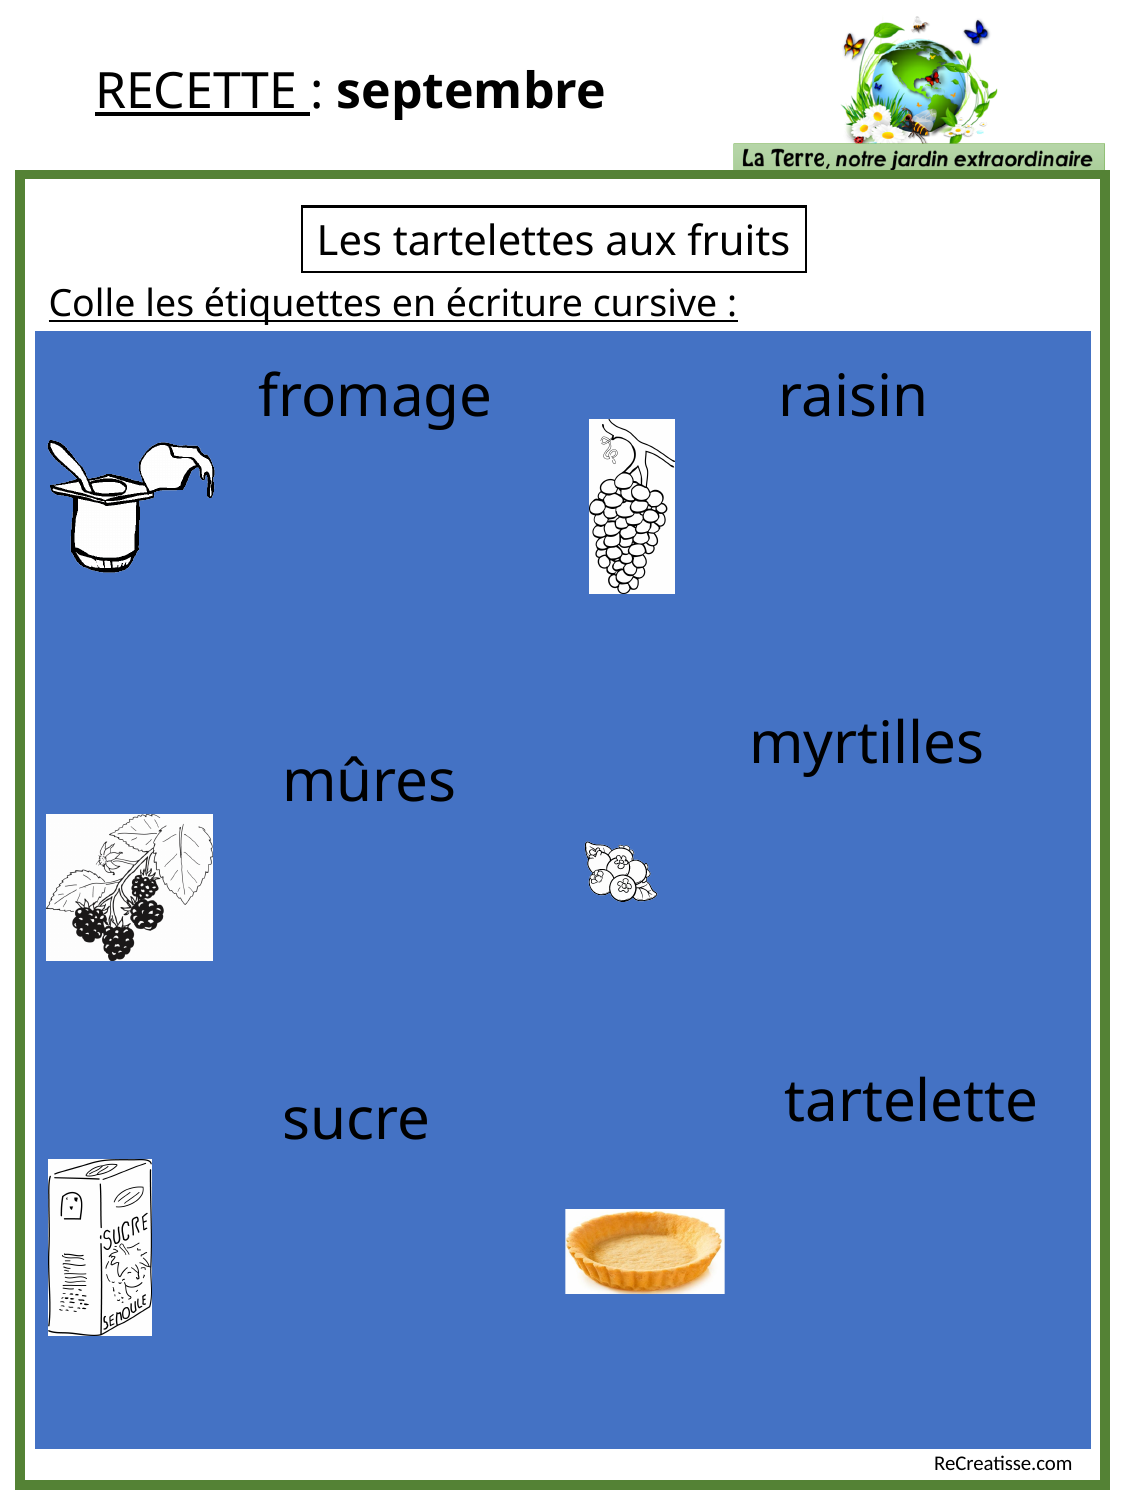

RECETTE : septembre
Les tartelettes aux fruits
Colle les étiquettes en écriture cursive :
| | |
| --- | --- |
| | |
| | |
fromage
raisin
myrtilles
mûres
tartelette
sucre
ReCreatisse.com